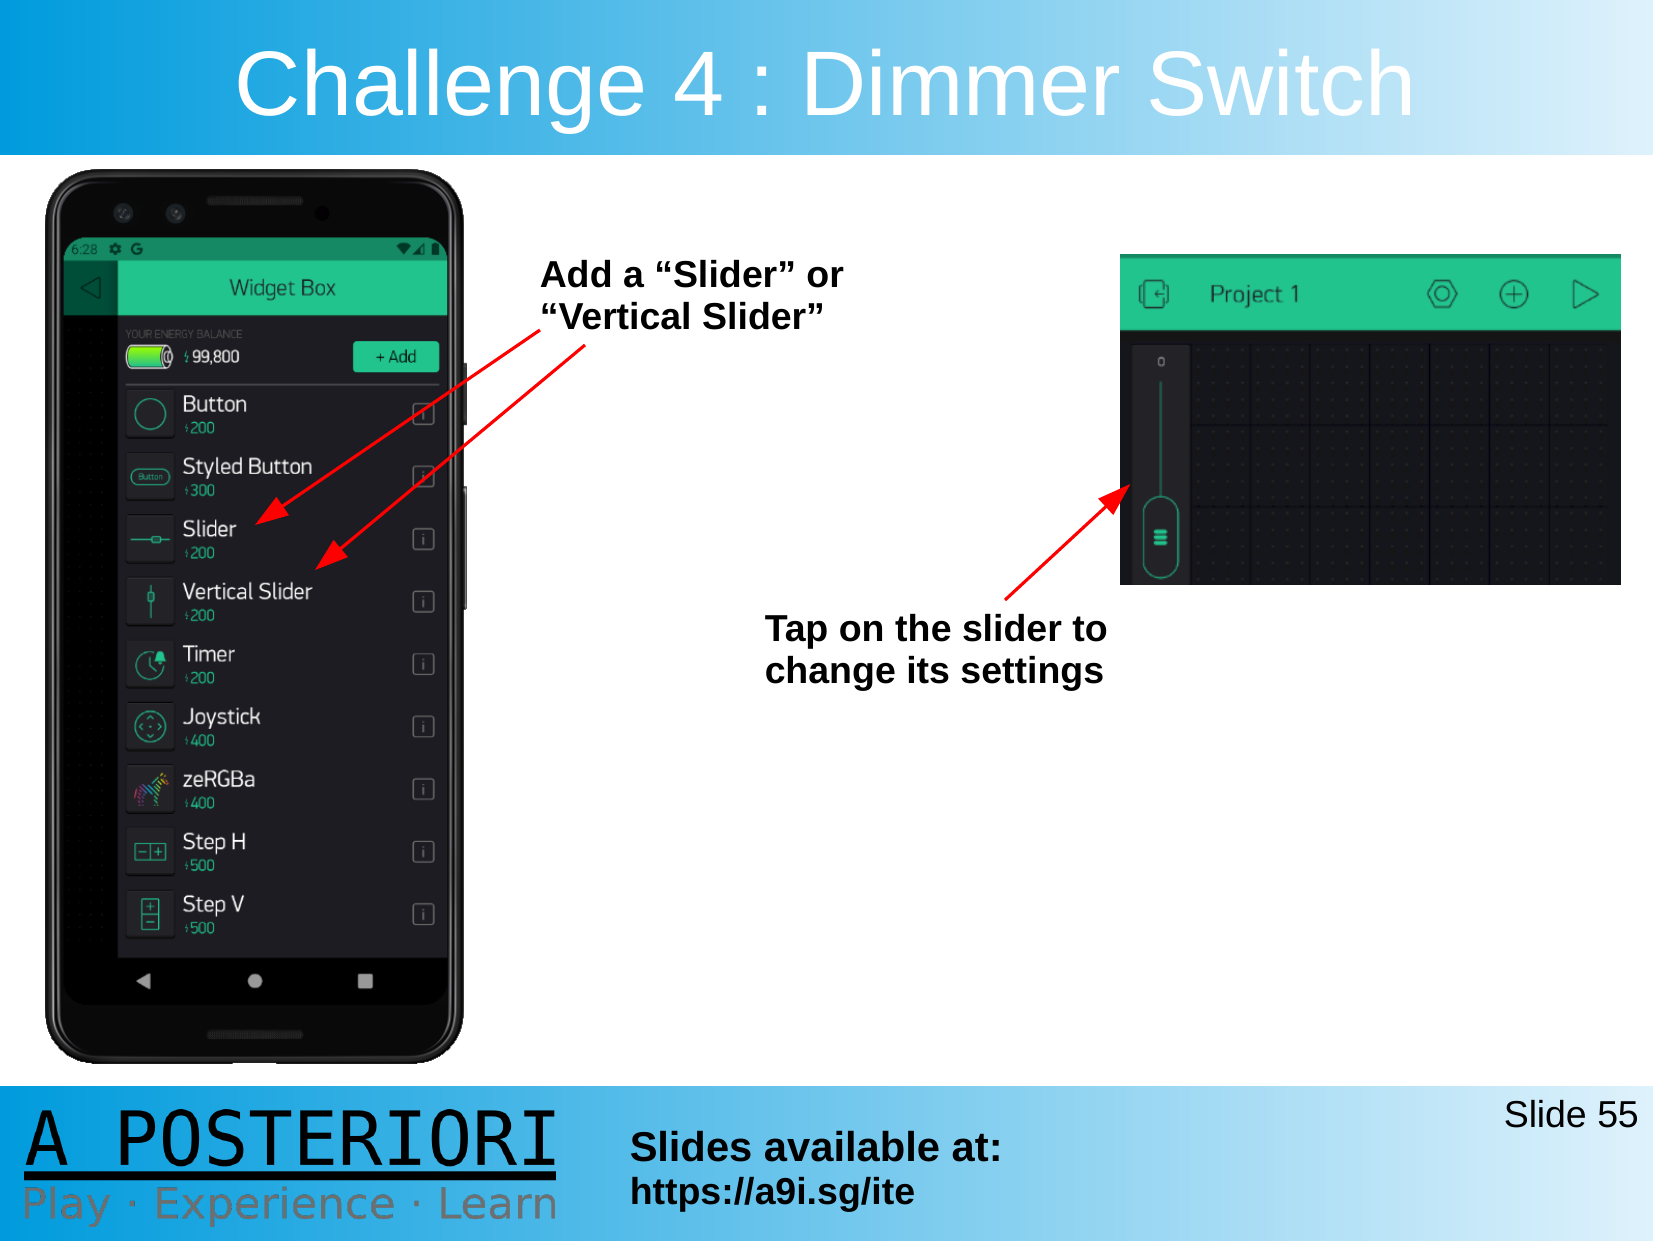

# Challenge 4 : Dimmer Switch
Add a “Slider” or “Vertical Slider”
Tap on the slider to change its settings